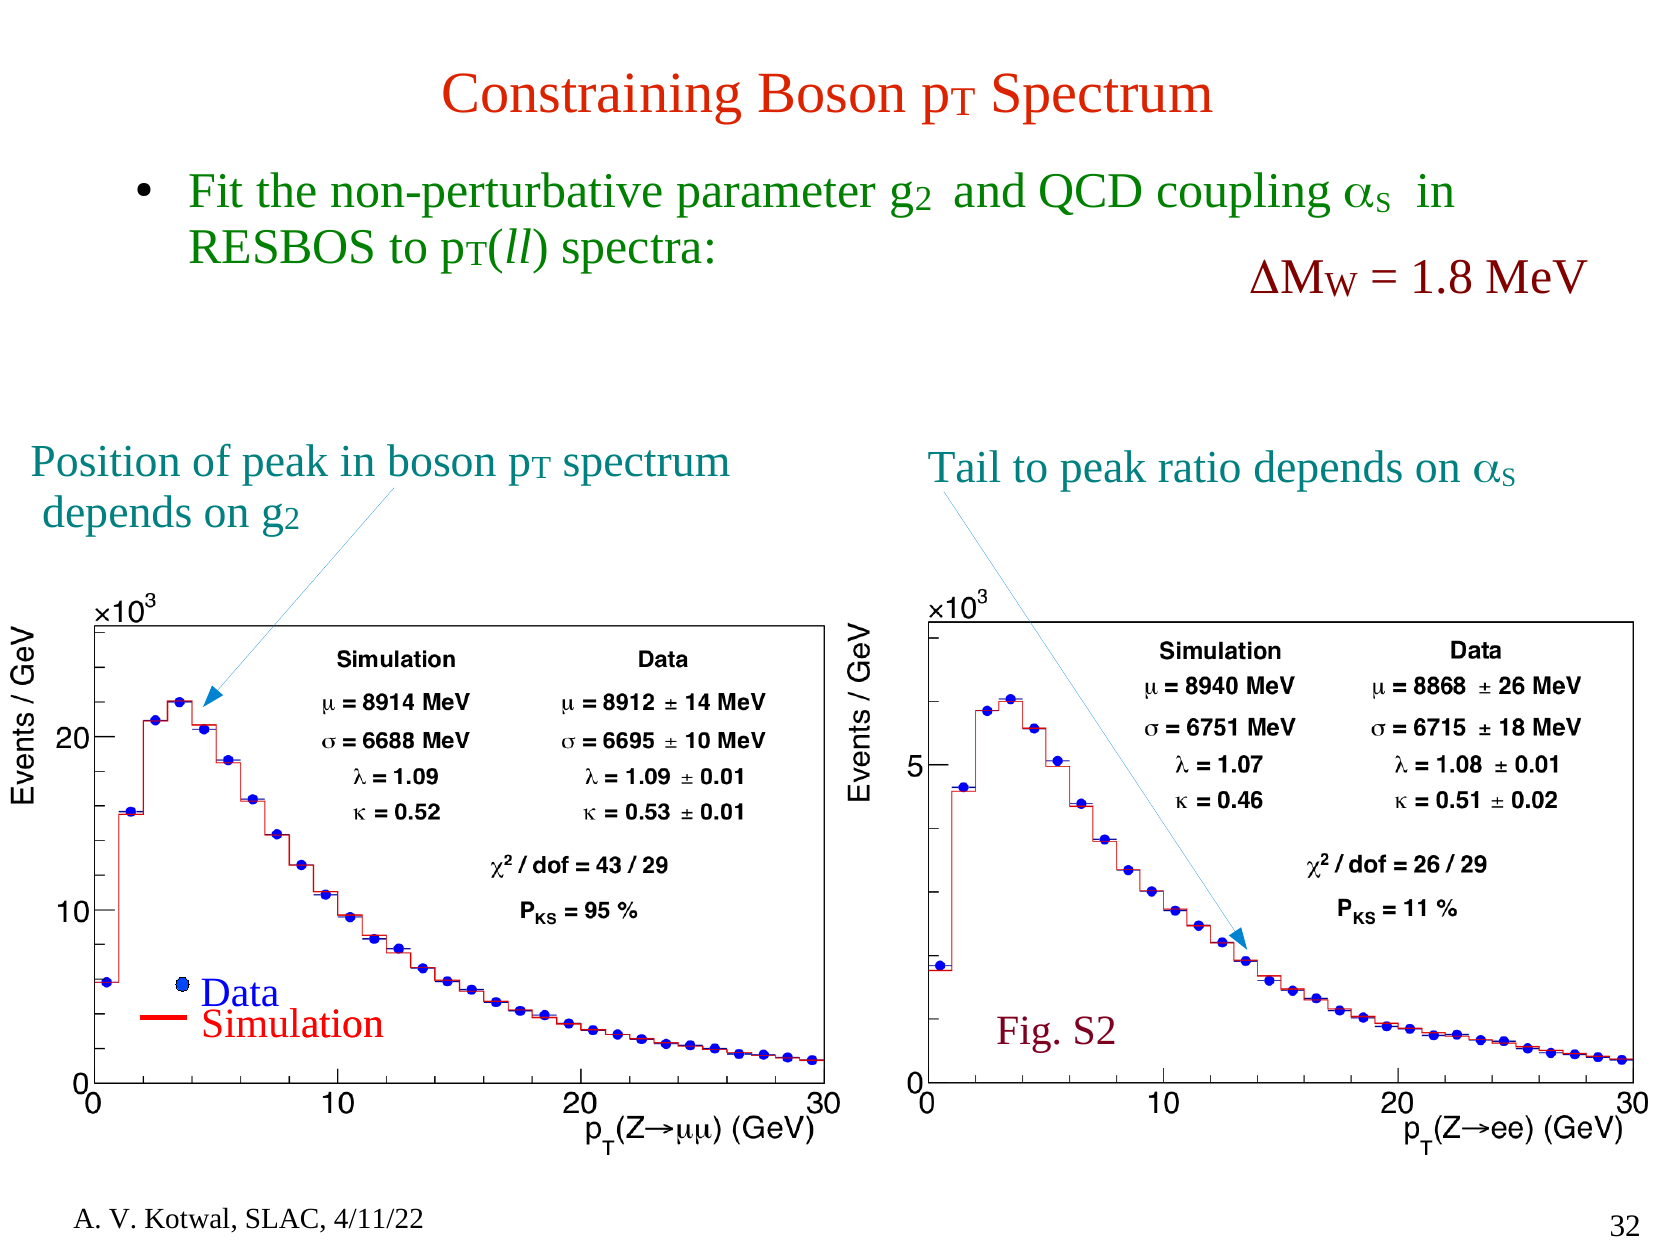

# Constraining Boson pT Spectrum
Fit the non-perturbative parameter g2 and QCD coupling αS in RESBOS to pT(ll) spectra:
ΔMW = 1.8 MeV
Position of peak in boson pT spectrum
 depends on g2
Tail to peak ratio depends on αS
Data
Data
Simulation
Simulation
Fig. S2
A. V. Kotwal, SLAC, 4/11/22